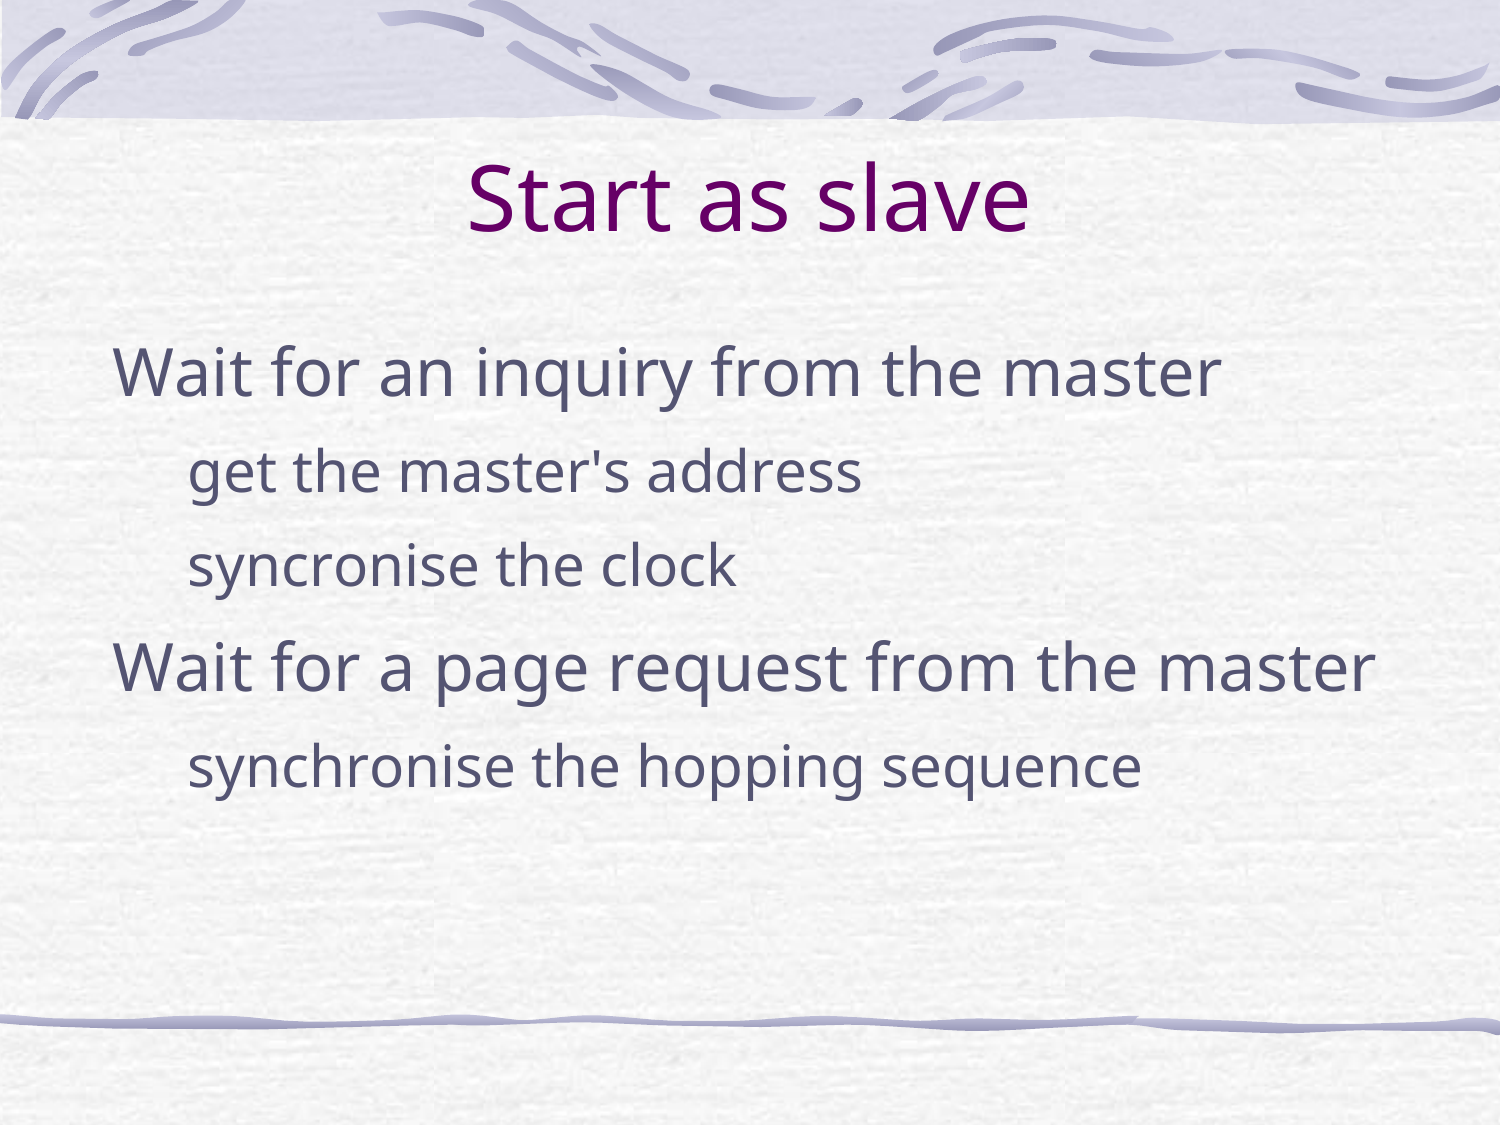

# Start as slave
Wait for an inquiry from the master
get the master's address
syncronise the clock
Wait for a page request from the master
synchronise the hopping sequence